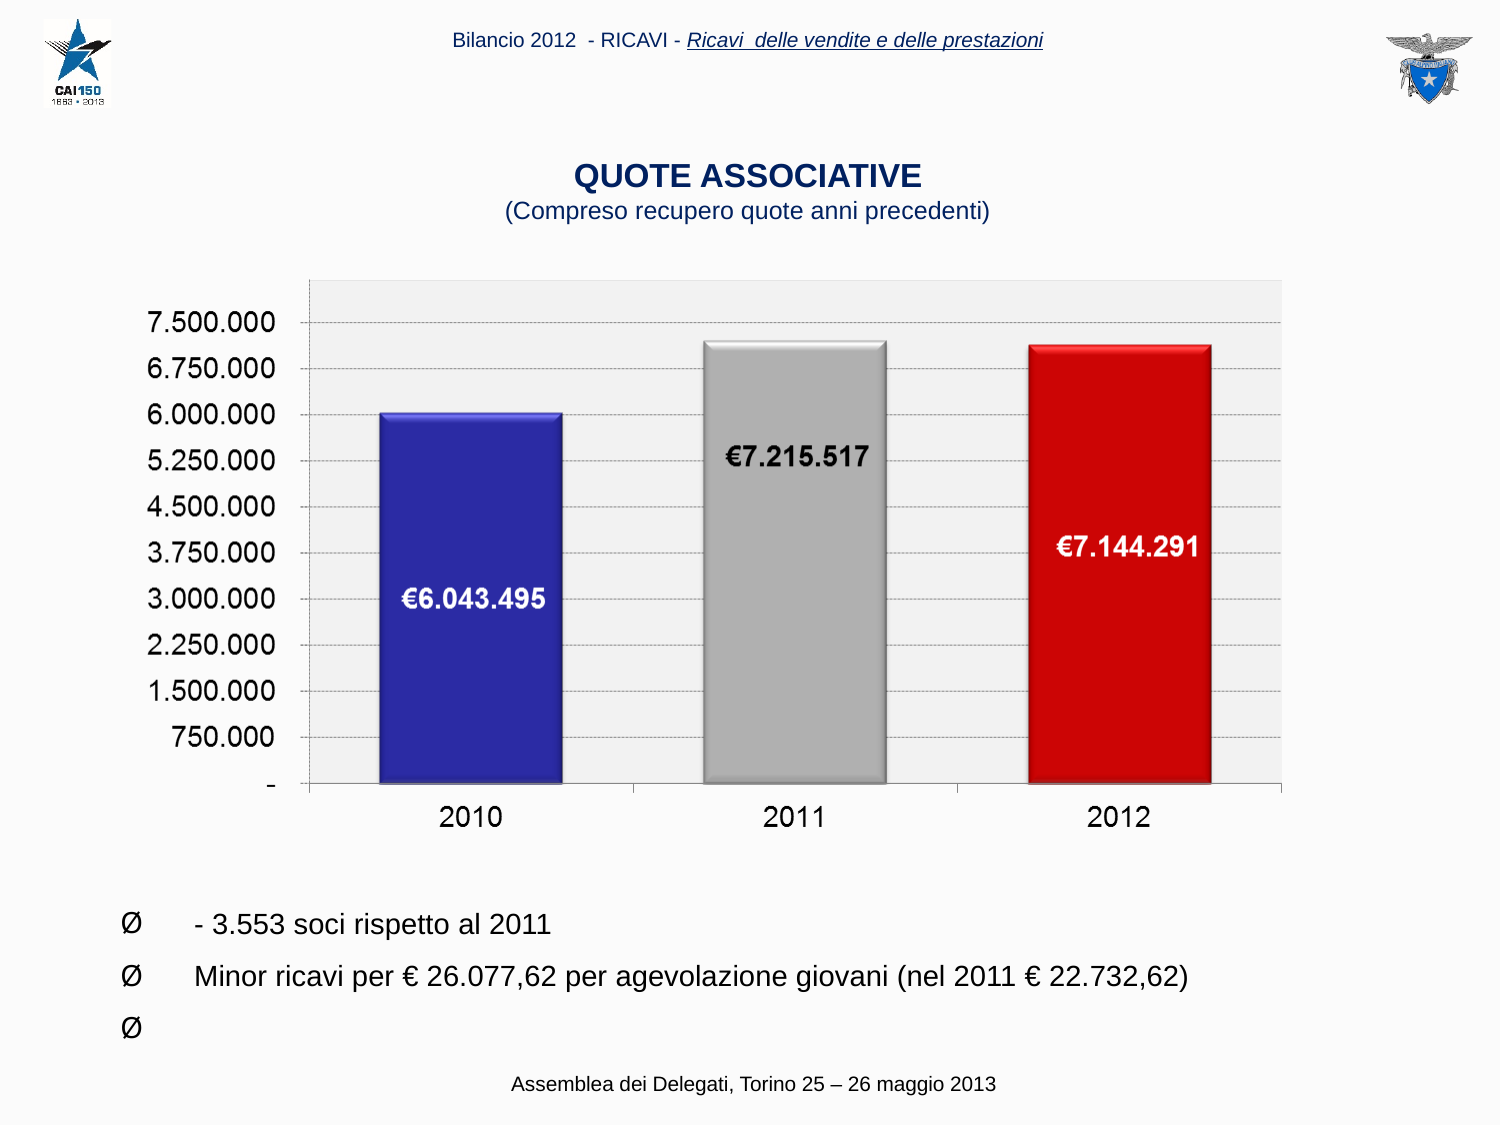

Bilancio 2012 - RICAVI - Ricavi delle vendite e delle prestazioni
QUOTE ASSOCIATIVE
(Compreso recupero quote anni precedenti)
- 3.553 soci rispetto al 2011
Minor ricavi per € 26.077,62 per agevolazione giovani (nel 2011 € 22.732,62)
Assemblea dei Delegati, Torino 25 – 26 maggio 2013